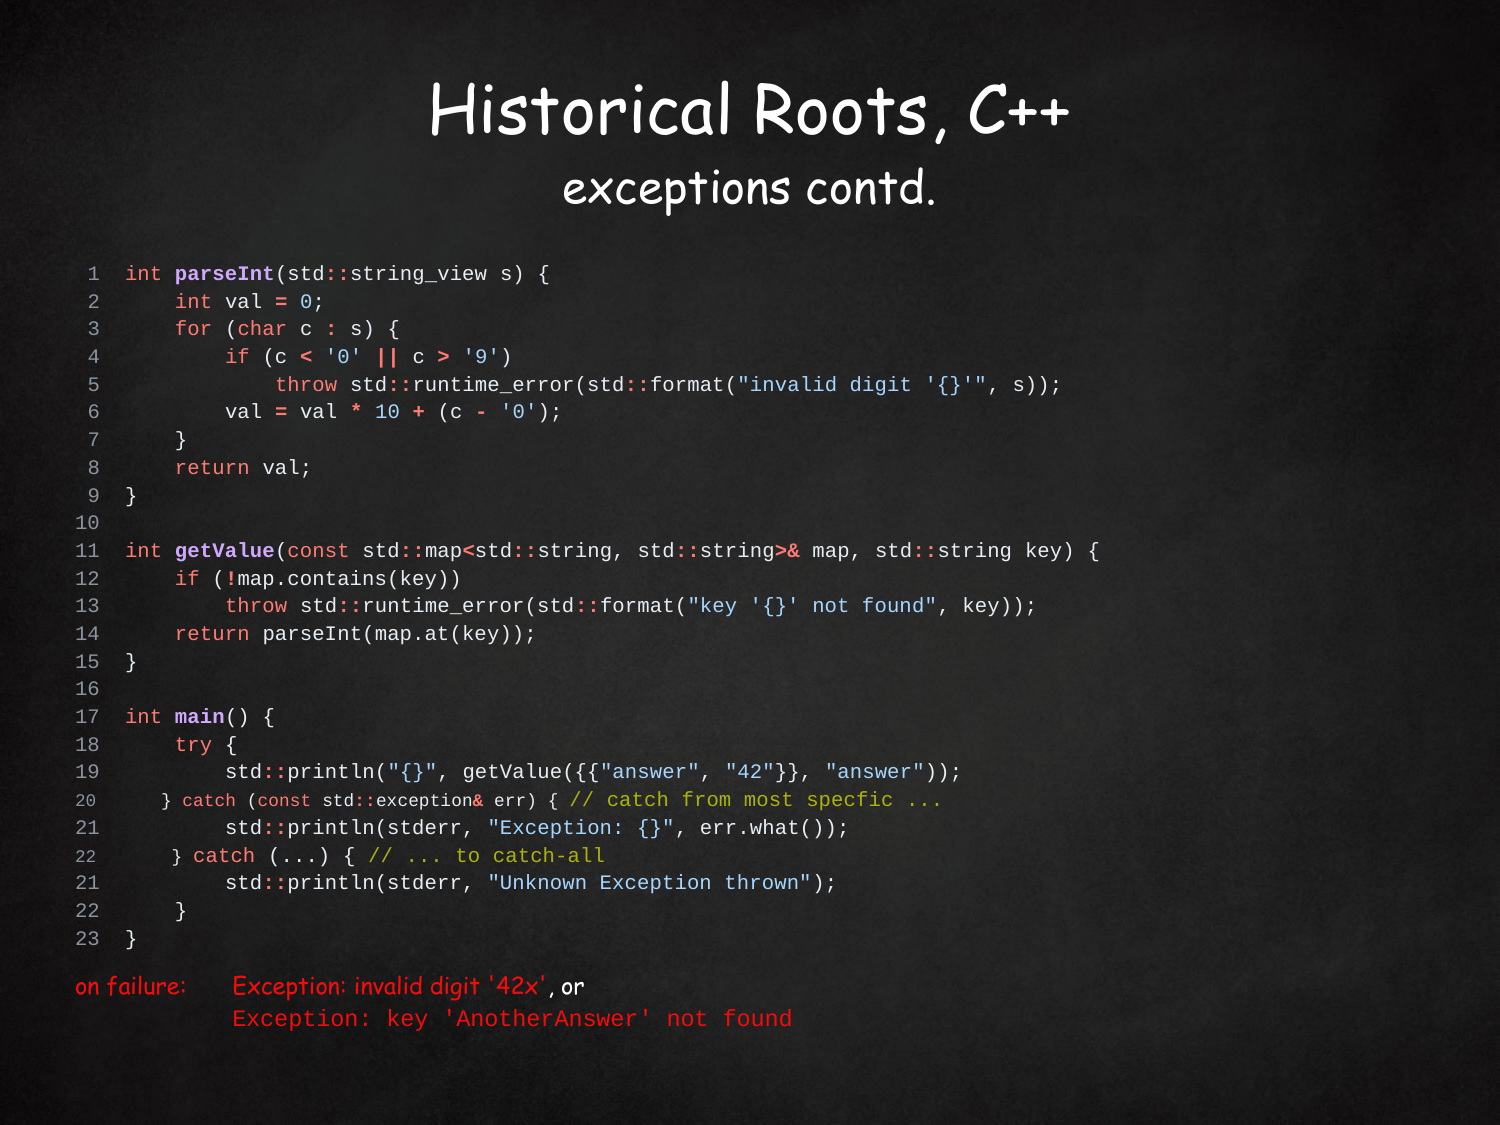

# Historical Roots, C++ exceptions contd.
 1 int parseInt(std::string_view s) {
 2 int val = 0;
 3 for (char c : s) {
 4 if (c < '0' || c > '9')
 5 throw std::runtime_error(std::format("invalid digit '{}'", s));
 6 val = val * 10 + (c - '0');
 7 }
 8 return val;
 9 }
10
11 int getValue(const std::map<std::string, std::string>& map, std::string key) {
12 if (!map.contains(key))
13 throw std::runtime_error(std::format("key '{}' not found", key));
14 return parseInt(map.at(key));
15 }
16
17 int main() {
18 try {
19 std::println("{}", getValue({{"answer", "42"}}, "answer"));
20 } catch (const std::exception& err) { // catch from most specfic ...
21 std::println(stderr, "Exception: {}", err.what());
22 } catch (...) { // ... to catch-all
21 std::println(stderr, "Unknown Exception thrown");
22 }
23 }
on failure:	Exception: invalid digit '42x', or
 	Exception: key 'AnotherAnswer' not found